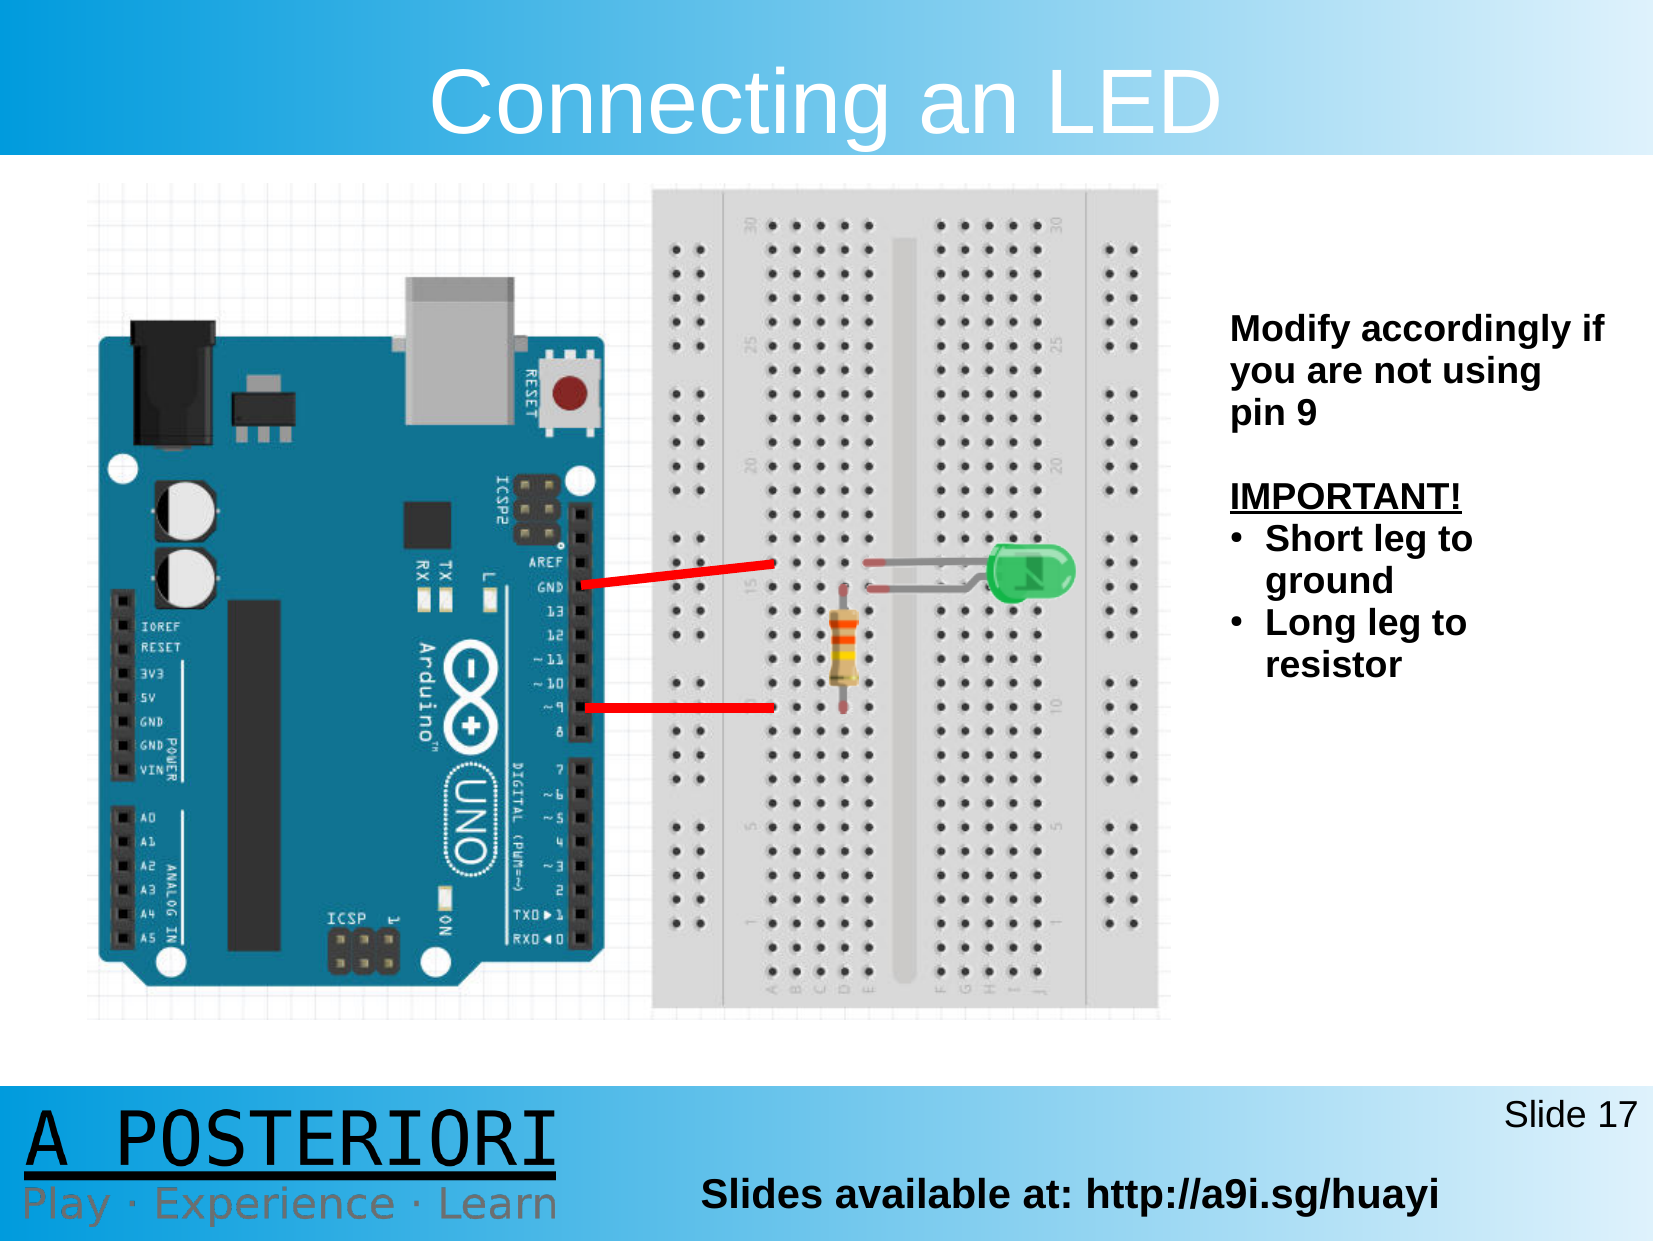

# Connecting an LED
Modify accordingly if you are not using pin 9
IMPORTANT!
Short leg to ground
Long leg to resistor